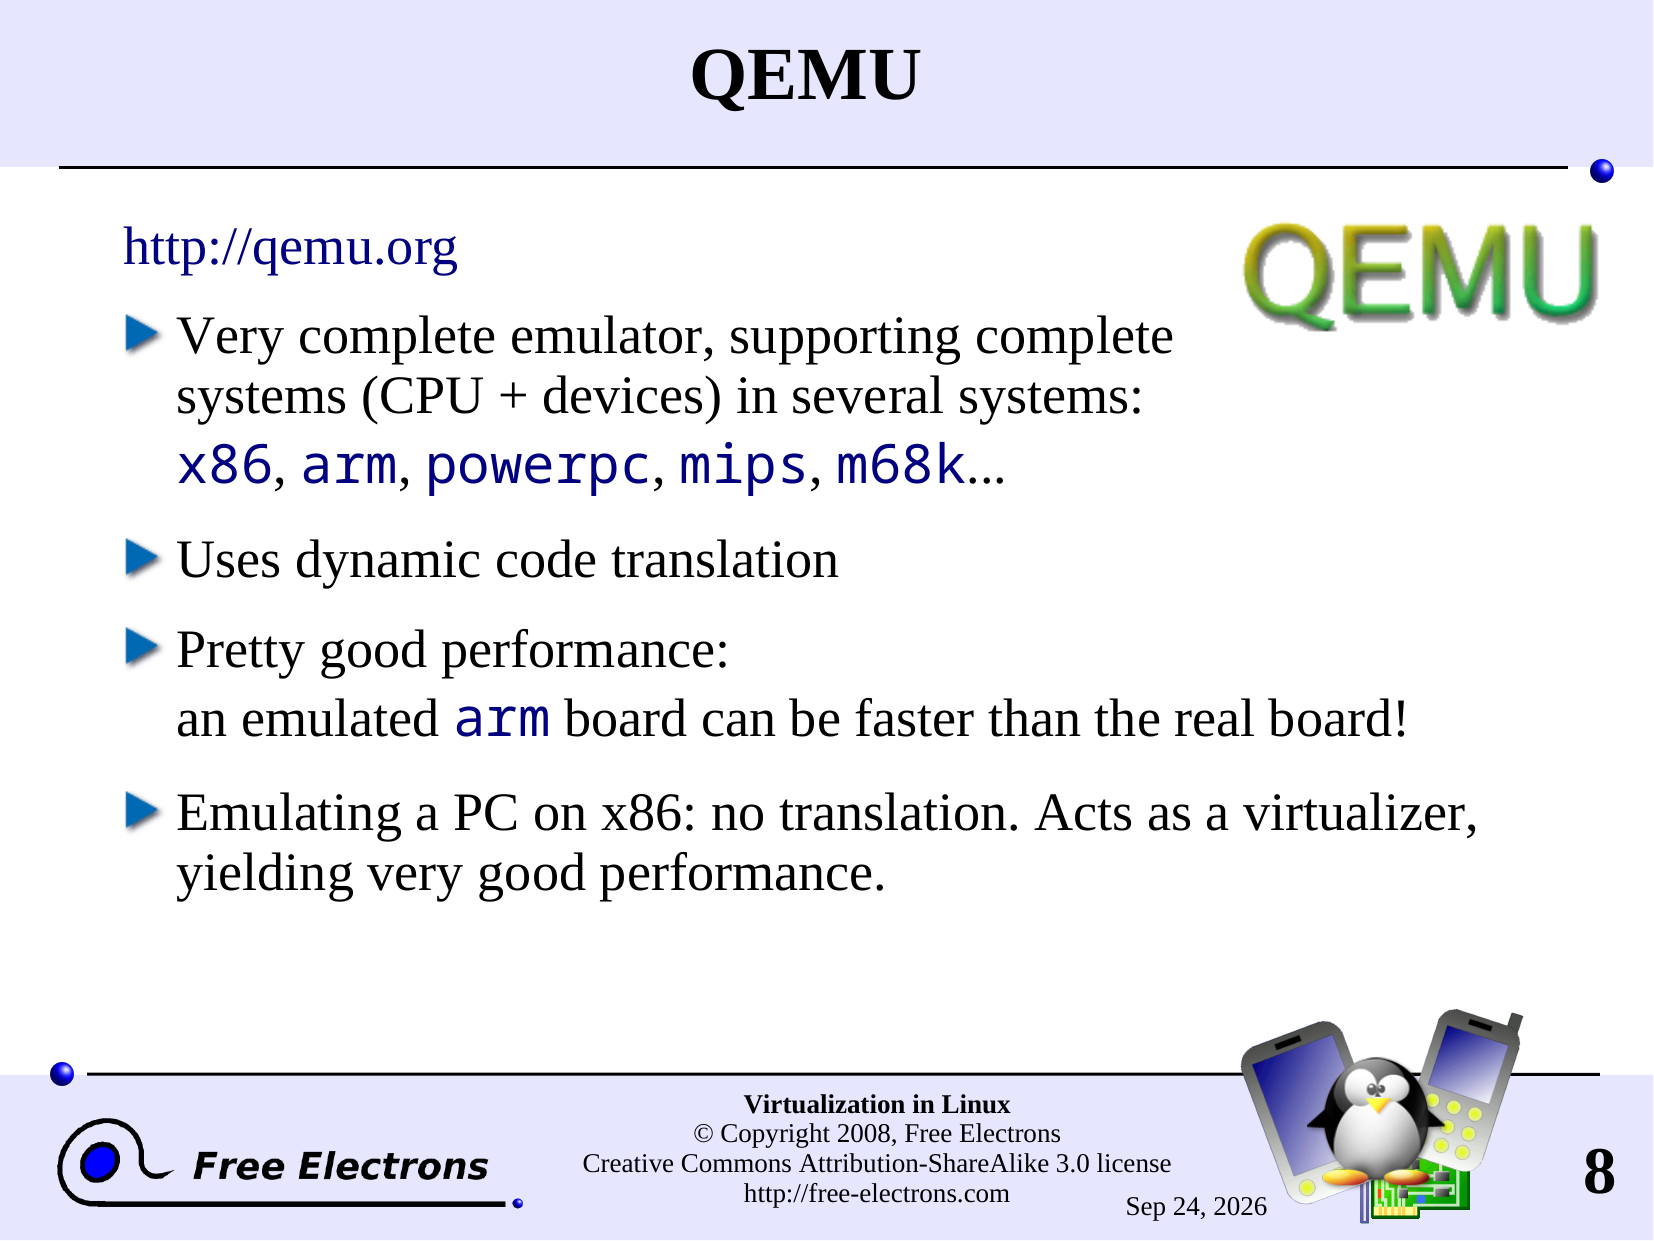

# QEMU
http://qemu.org
Very complete emulator, supporting complete
systems (CPU + devices) in several systems:
x86, arm, powerpc, mips, m68k...
Uses dynamic code translation
Pretty good performance:
an emulated arm board can be faster than the real board!
Emulating a PC on x86: no translation. Acts as a virtualizer,
yielding very good performance.